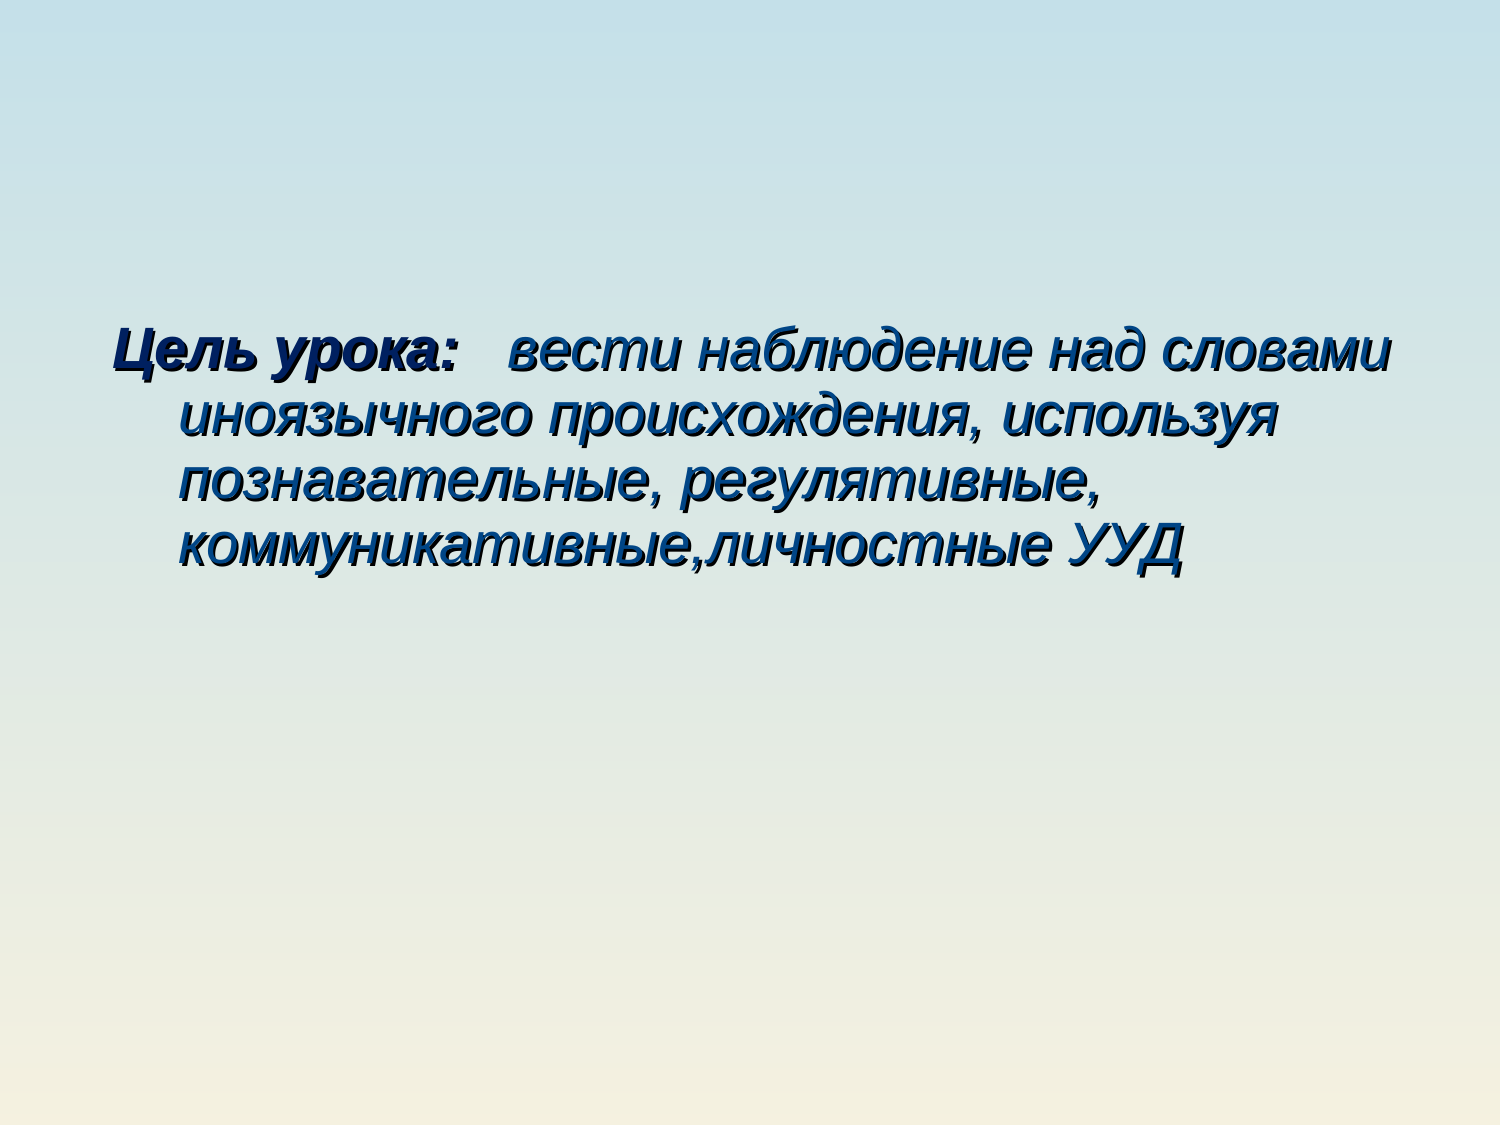

Цель урока: вести наблюдение над словами иноязычного происхождения, используя познавательные, регулятивные, коммуникативные,личностные УУД